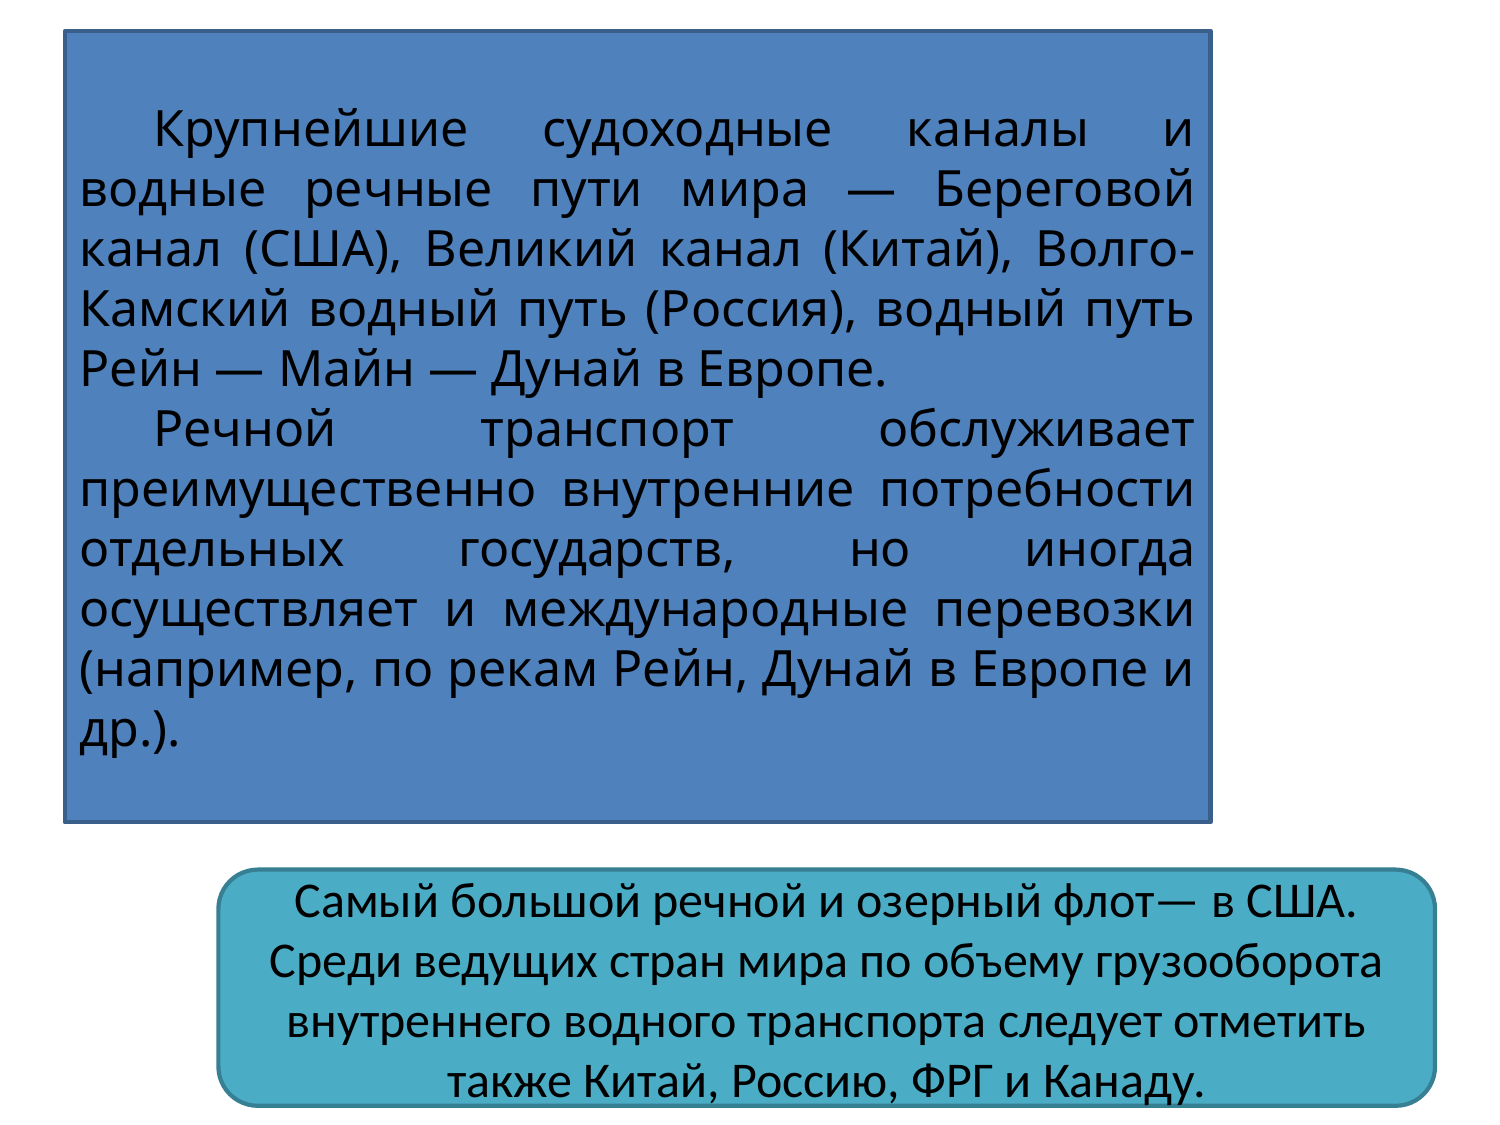

Крупнейшие судоходные каналы и водные речные пути мира — Береговой канал (США), Великий канал (Китай), Волго-Камский водный путь (Россия), водный путь Рейн — Майн — Дунай в Европе.
	Речной транспорт обслуживает преимущественно внутренние потребности отдельных государств, но иногда осуществляет и международные перевозки (например, по рекам Рейн, Дунай в Европе и др.).
Самый большой речной и озерный флот— в США. Среди ведущих стран мира по объему грузооборота внутреннего водного транспорта следует отметить также Китай, Россию, ФРГ и Канаду.